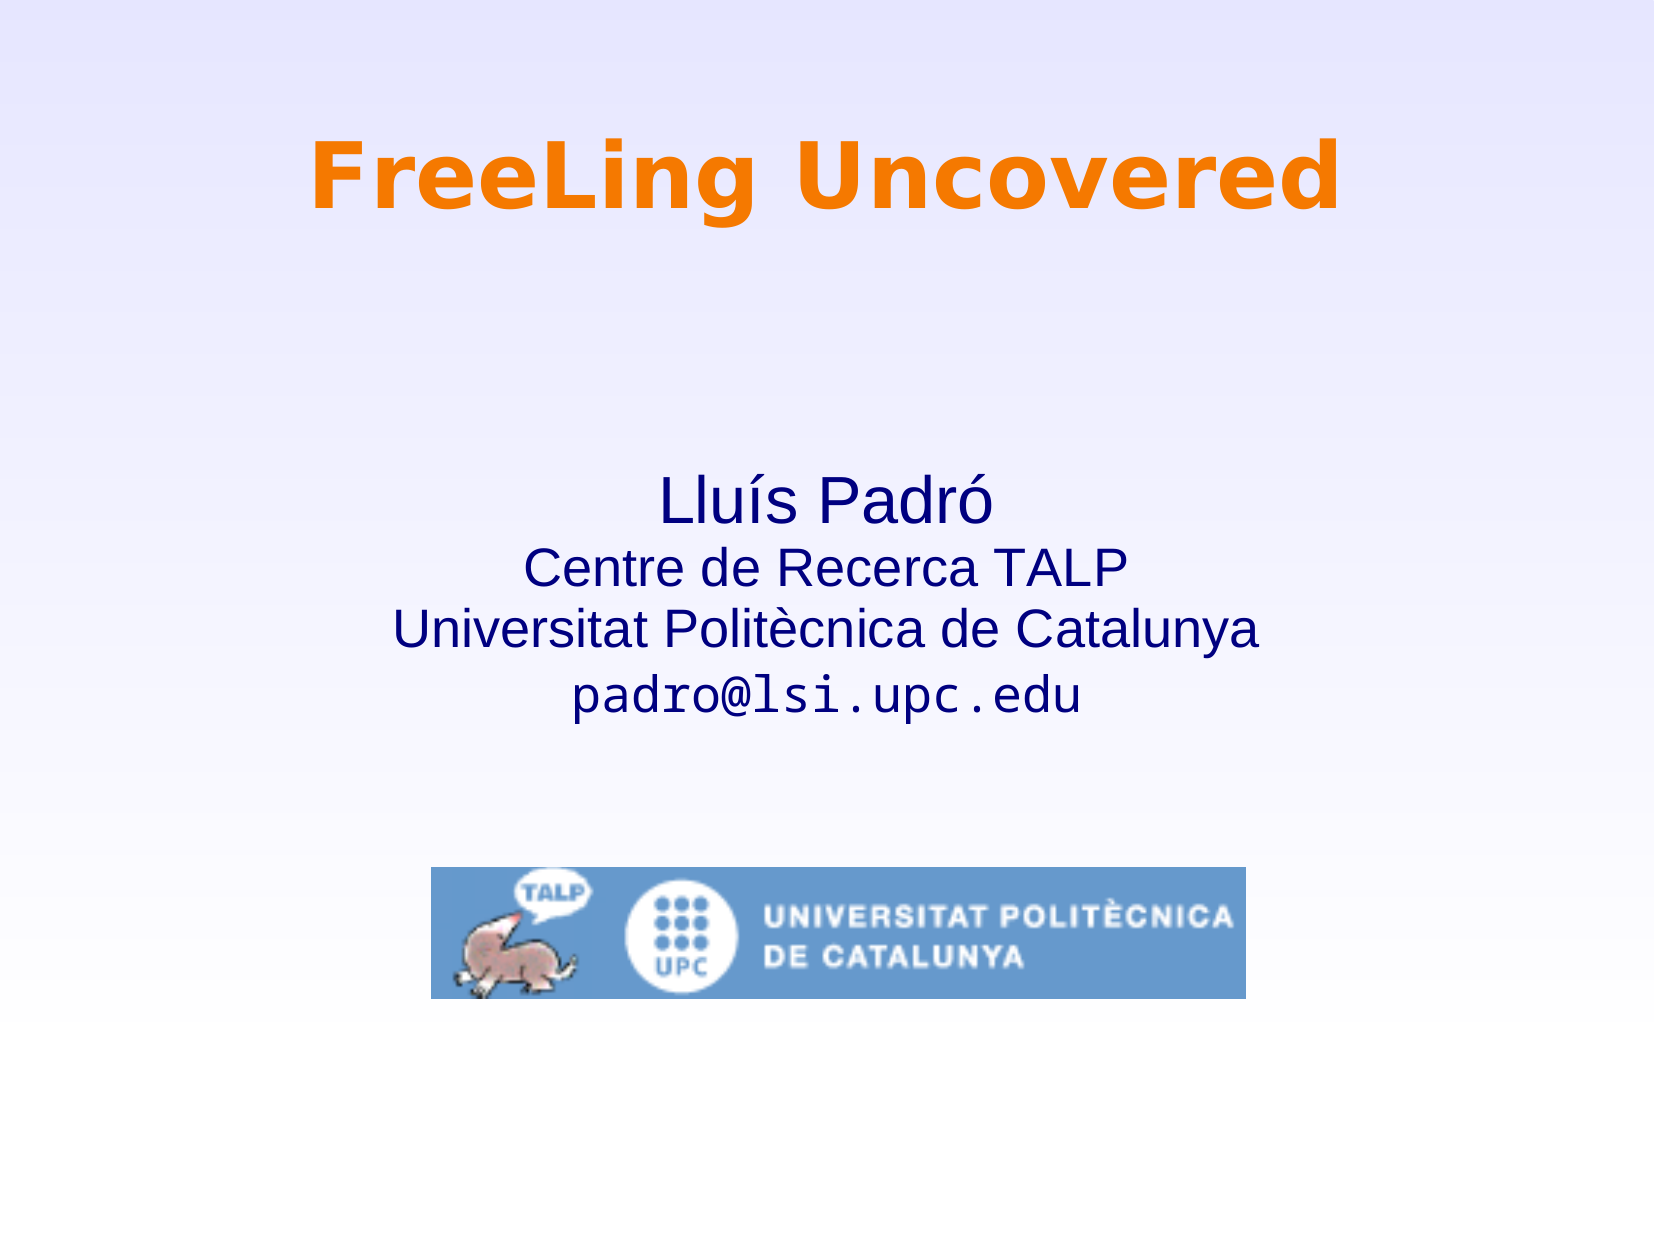

# FreeLing Uncovered
Lluís Padró
Centre de Recerca TALP
Universitat Politècnica de Catalunya
padro@lsi.upc.edu